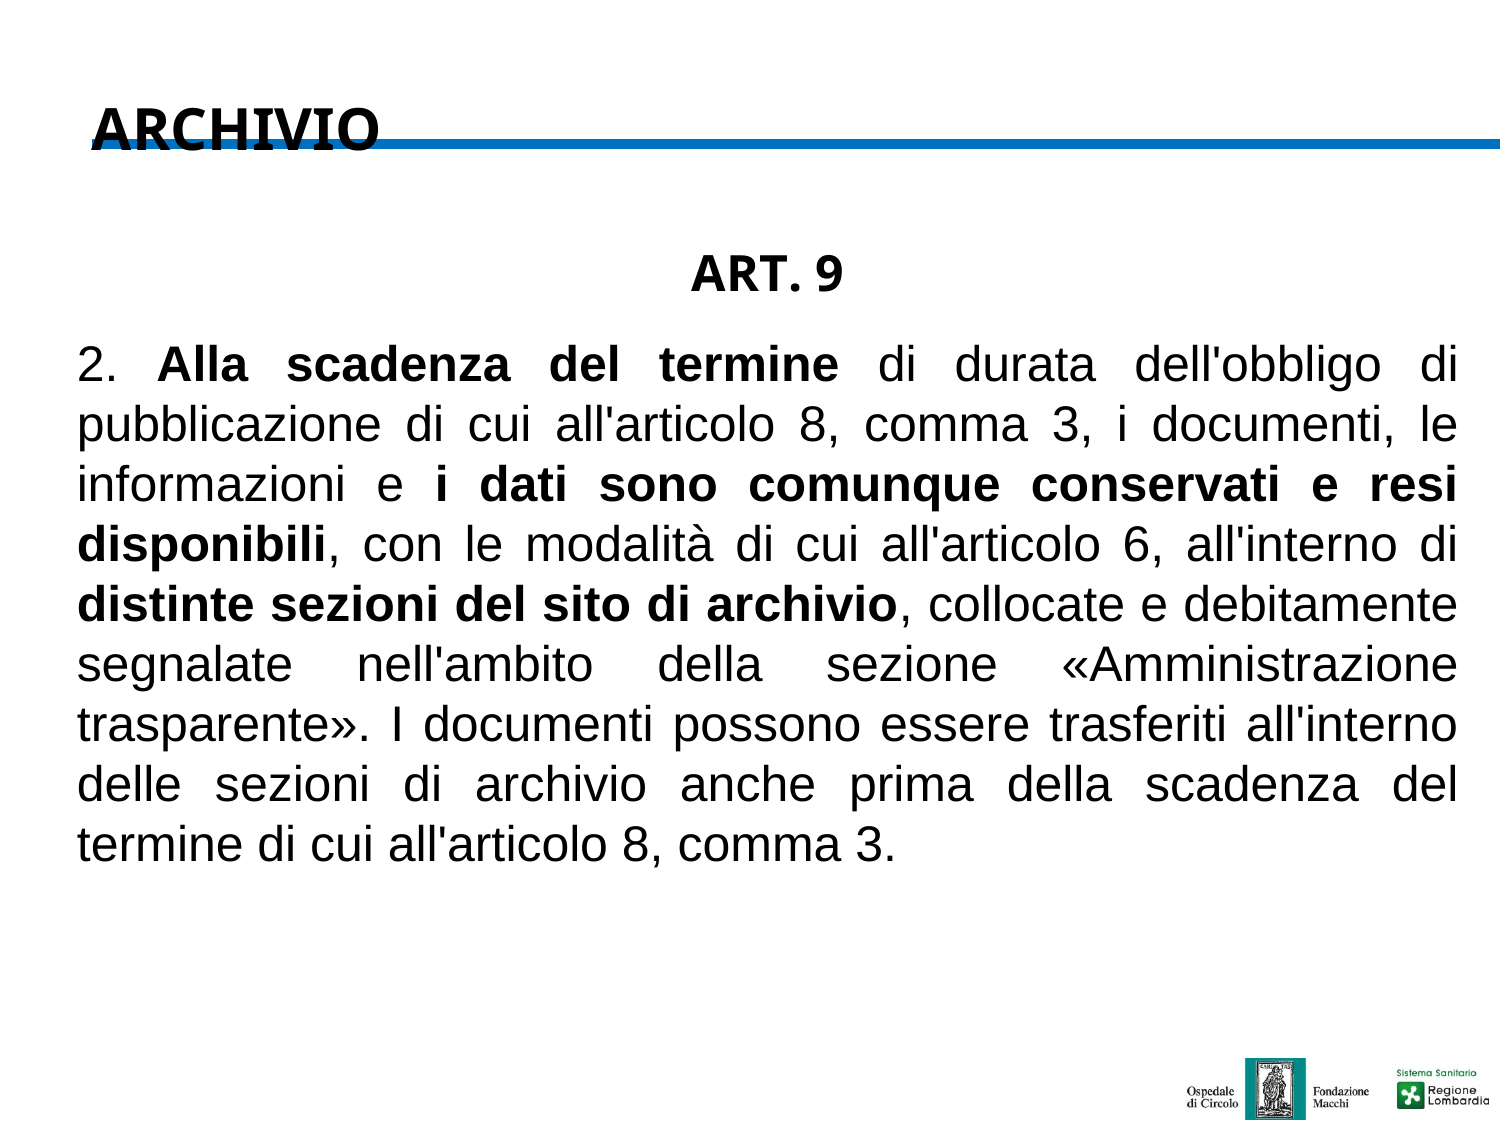

# ARCHIVIO
ART. 9
2. Alla scadenza del termine di durata dell'obbligo di pubblicazione di cui all'articolo 8, comma 3, i documenti, le informazioni e i dati sono comunque conservati e resi disponibili, con le modalità di cui all'articolo 6, all'interno di distinte sezioni del sito di archivio, collocate e debitamente segnalate nell'ambito della sezione «Amministrazione trasparente». I documenti possono essere trasferiti all'interno delle sezioni di archivio anche prima della scadenza del termine di cui all'articolo 8, comma 3.